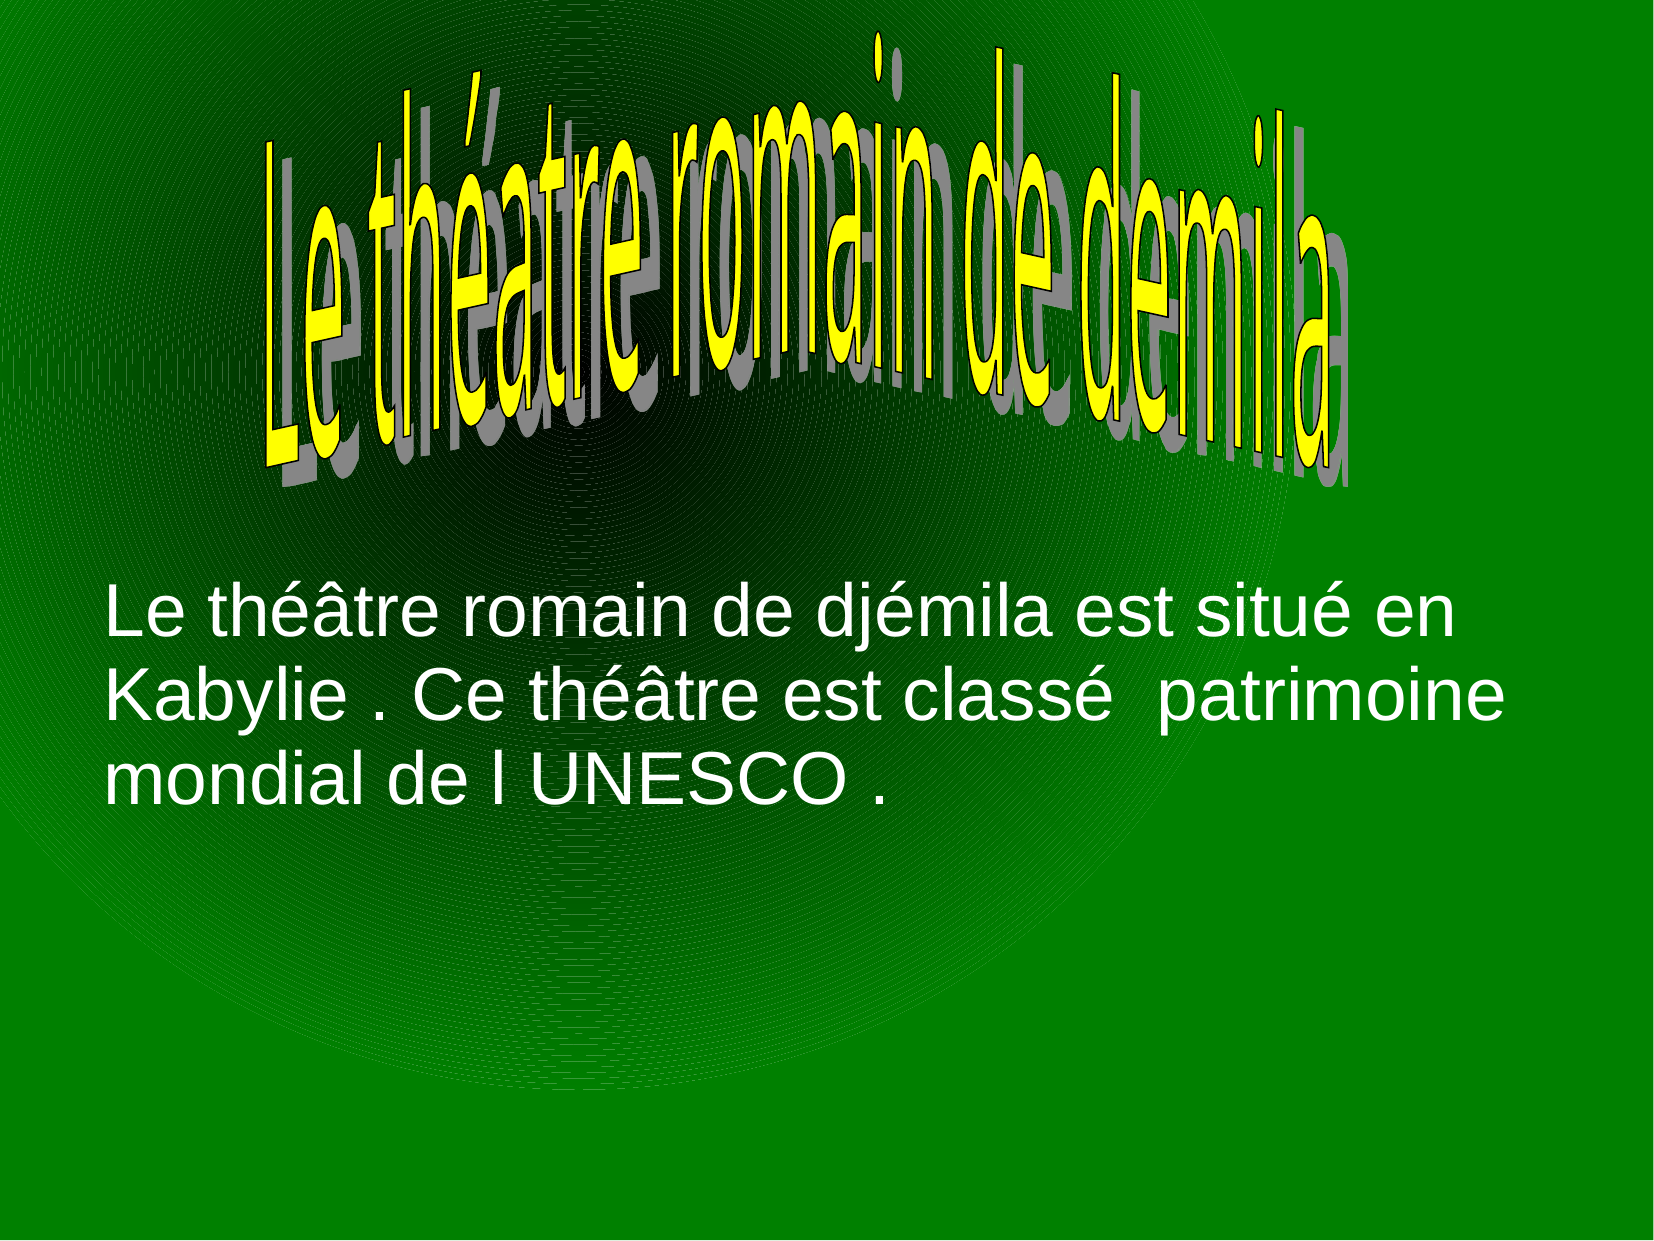

Le théatre romain de demila
Le théâtre romain de djémila est situé en Kabylie . Ce théâtre est classé patrimoine mondial de l UNESCO .